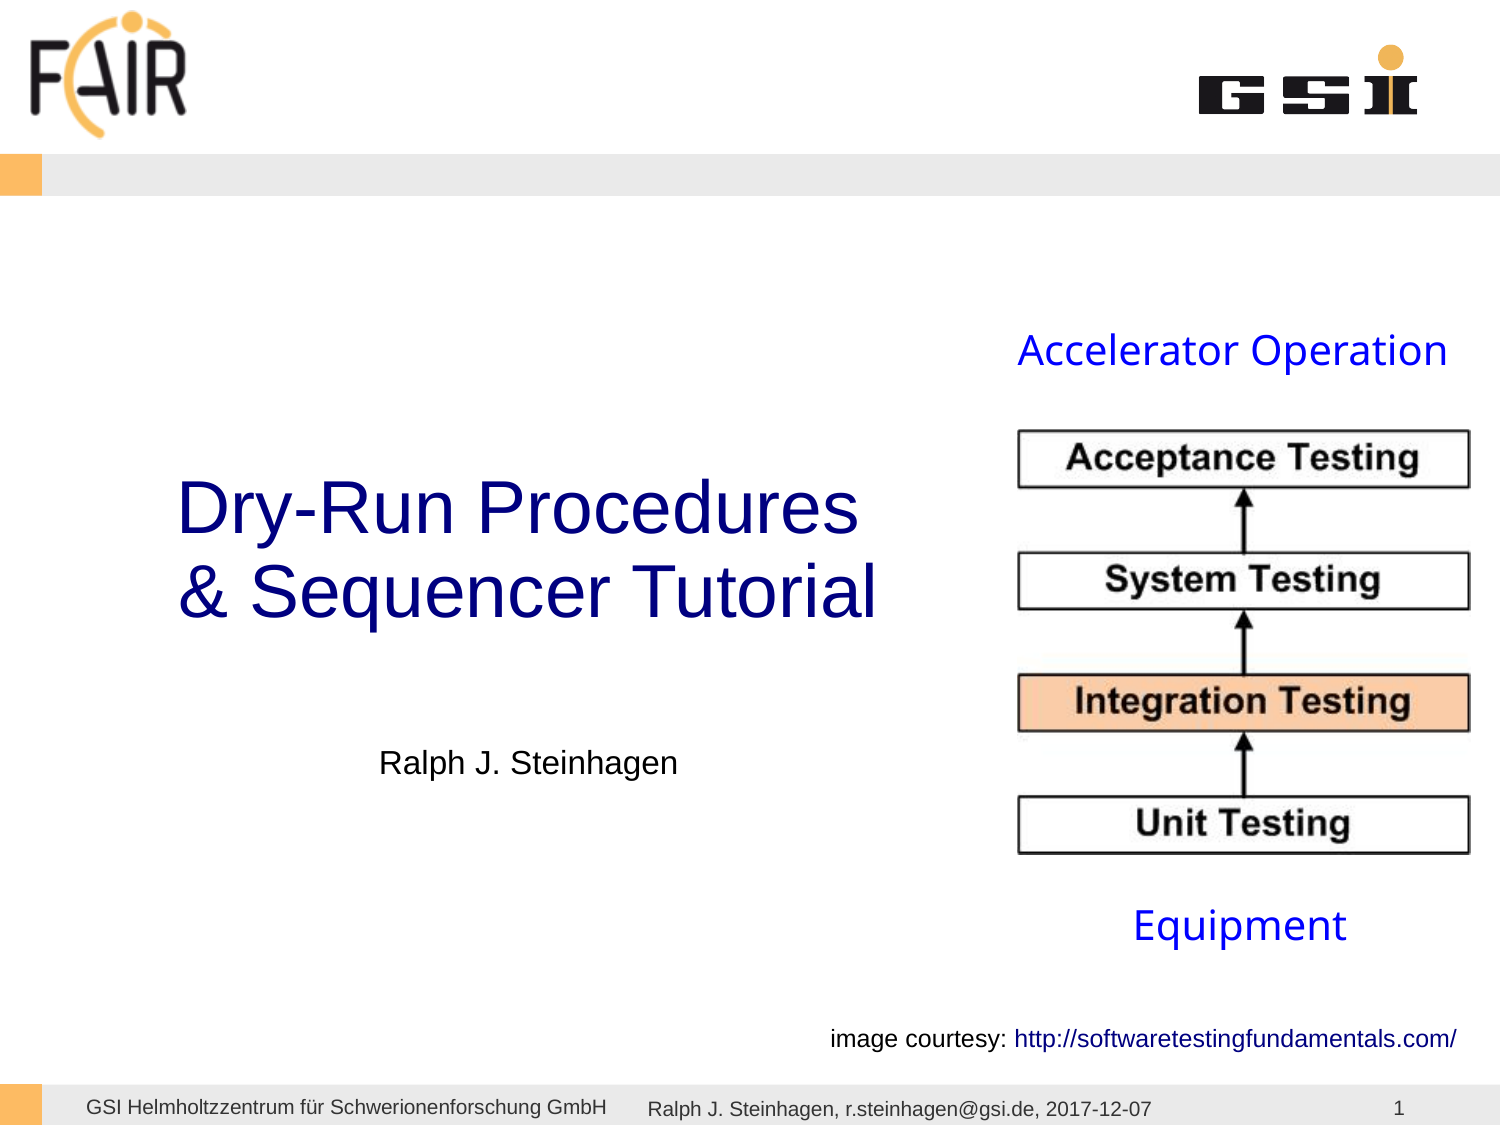

# Dry-Run Procedures
& Sequencer Tutorial
Ralph J. Steinhagen
Accelerator Operation
Equipment
image courtesy: http://softwaretestingfundamentals.com/